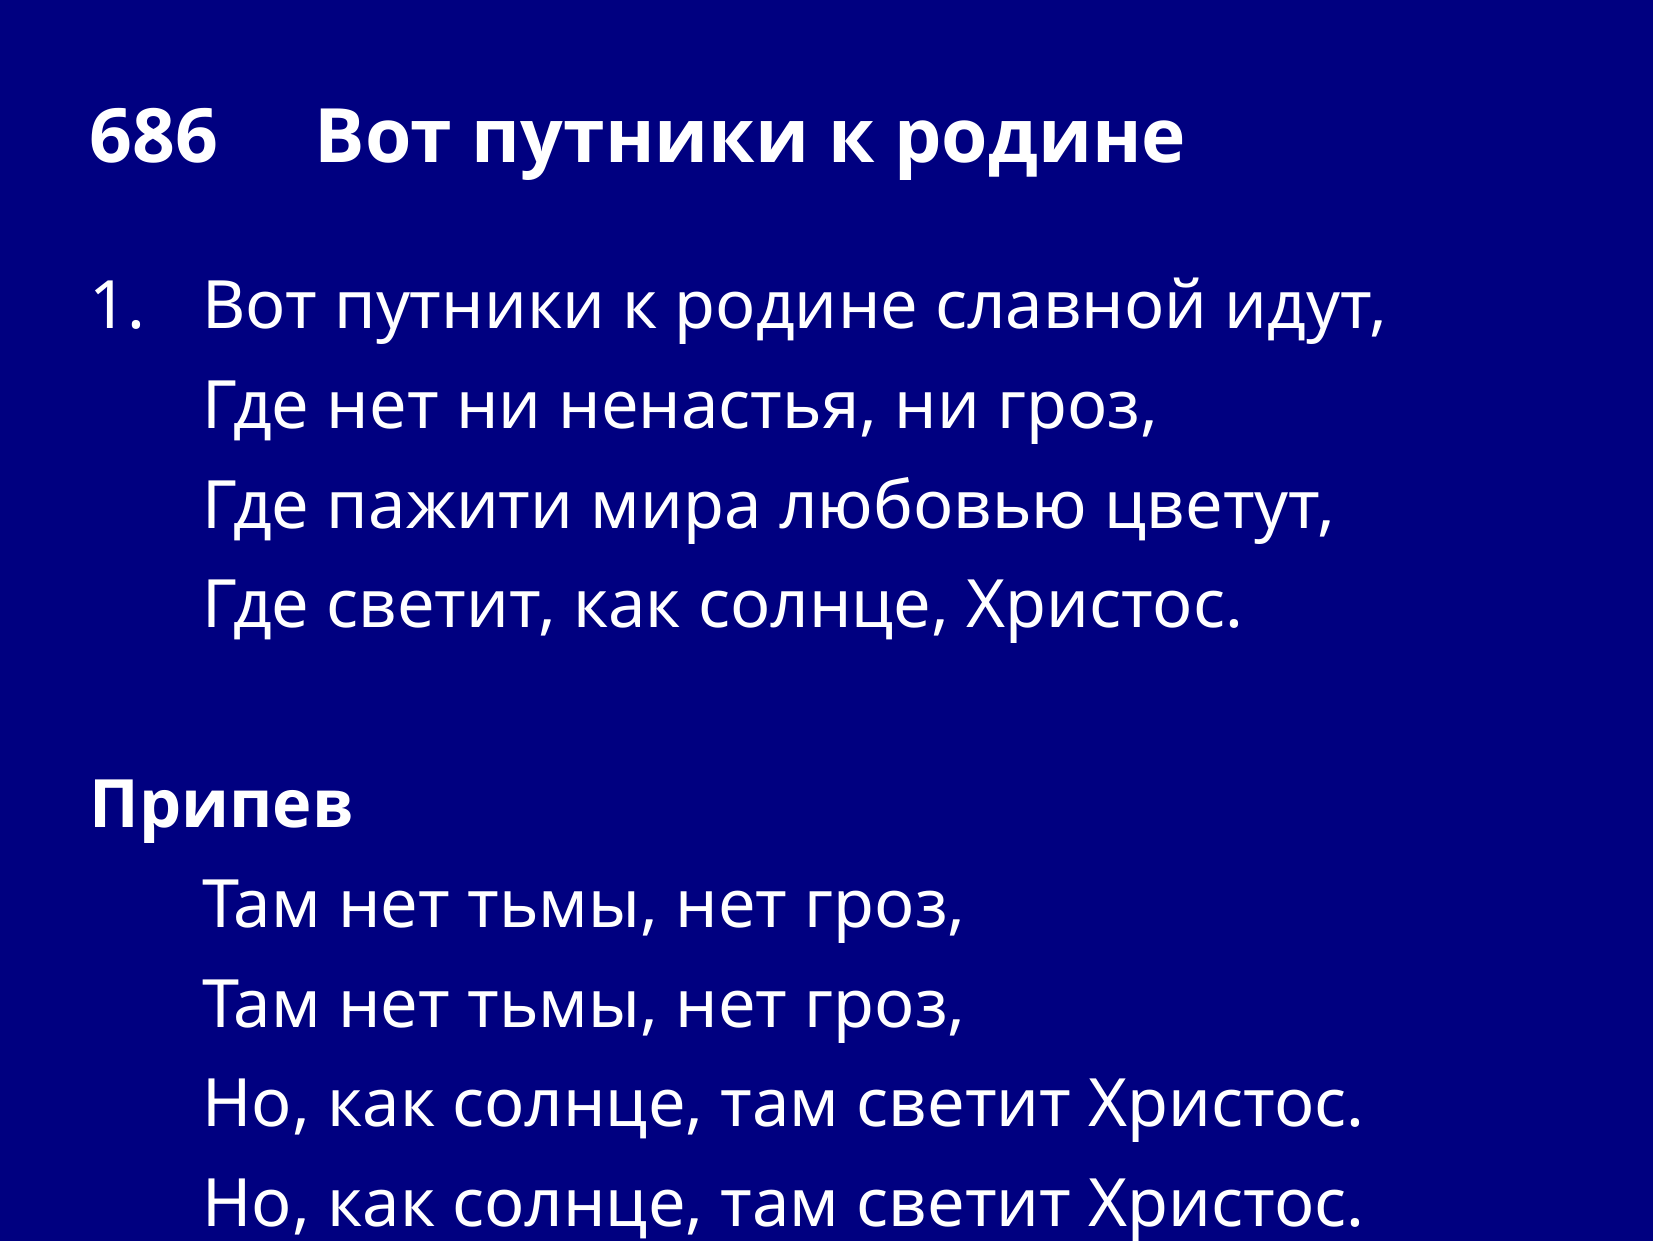

686	Вот путники к родине
1.	Вот путники к родине славной идут,
	Где нет ни ненастья, ни гроз,
	Где пажити мира любовью цветут,
	Где светит, как солнце, Христос.
Припев
	Там нет тьмы, нет гроз,
	Там нет тьмы, нет гроз,
	Но, как солнце, там светит Христос.
	Но, как солнце, там светит Христос.